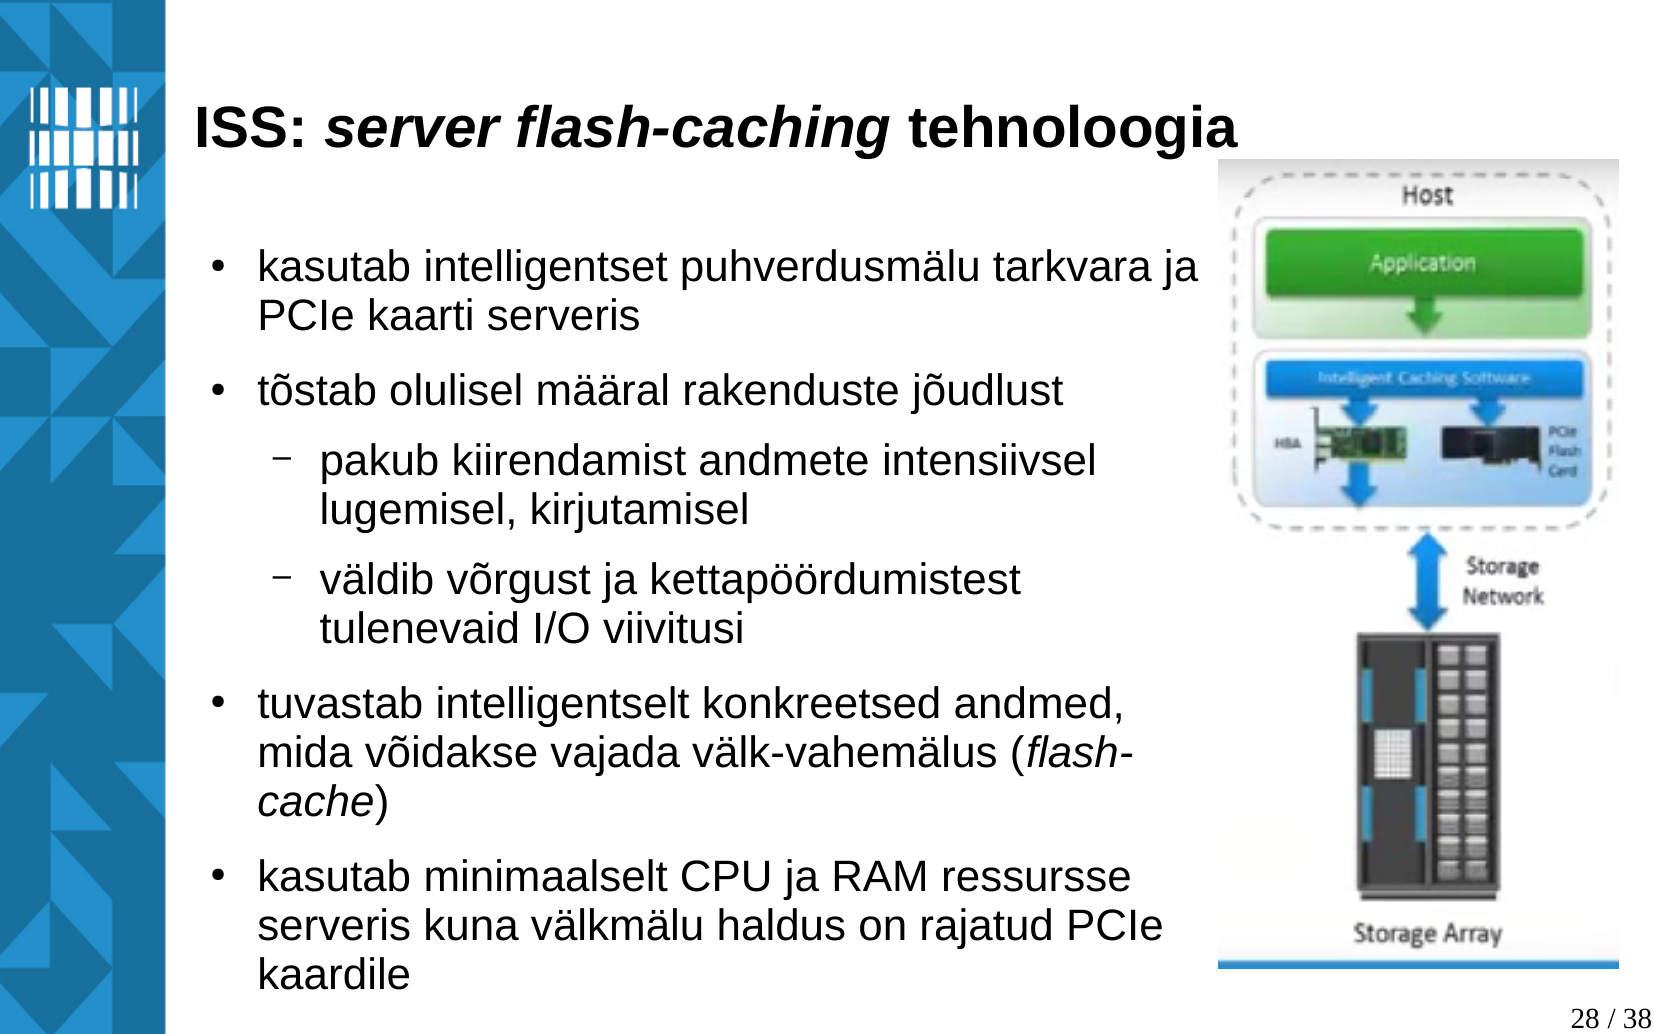

# ISS: server flash-caching tehnoloogia
kasutab intelligentset puhverdusmälu tarkvara ja PCIe kaarti serveris
tõstab olulisel määral rakenduste jõudlust
pakub kiirendamist andmete intensiivsel lugemisel, kirjutamisel
väldib võrgust ja kettapöördumistest tulenevaid I/O viivitusi
tuvastab intelligentselt konkreetsed andmed, mida võidakse vajada välk-vahemälus (flash-cache)
kasutab minimaalselt CPU ja RAM ressursse serveris kuna välkmälu haldus on rajatud PCIe kaardile